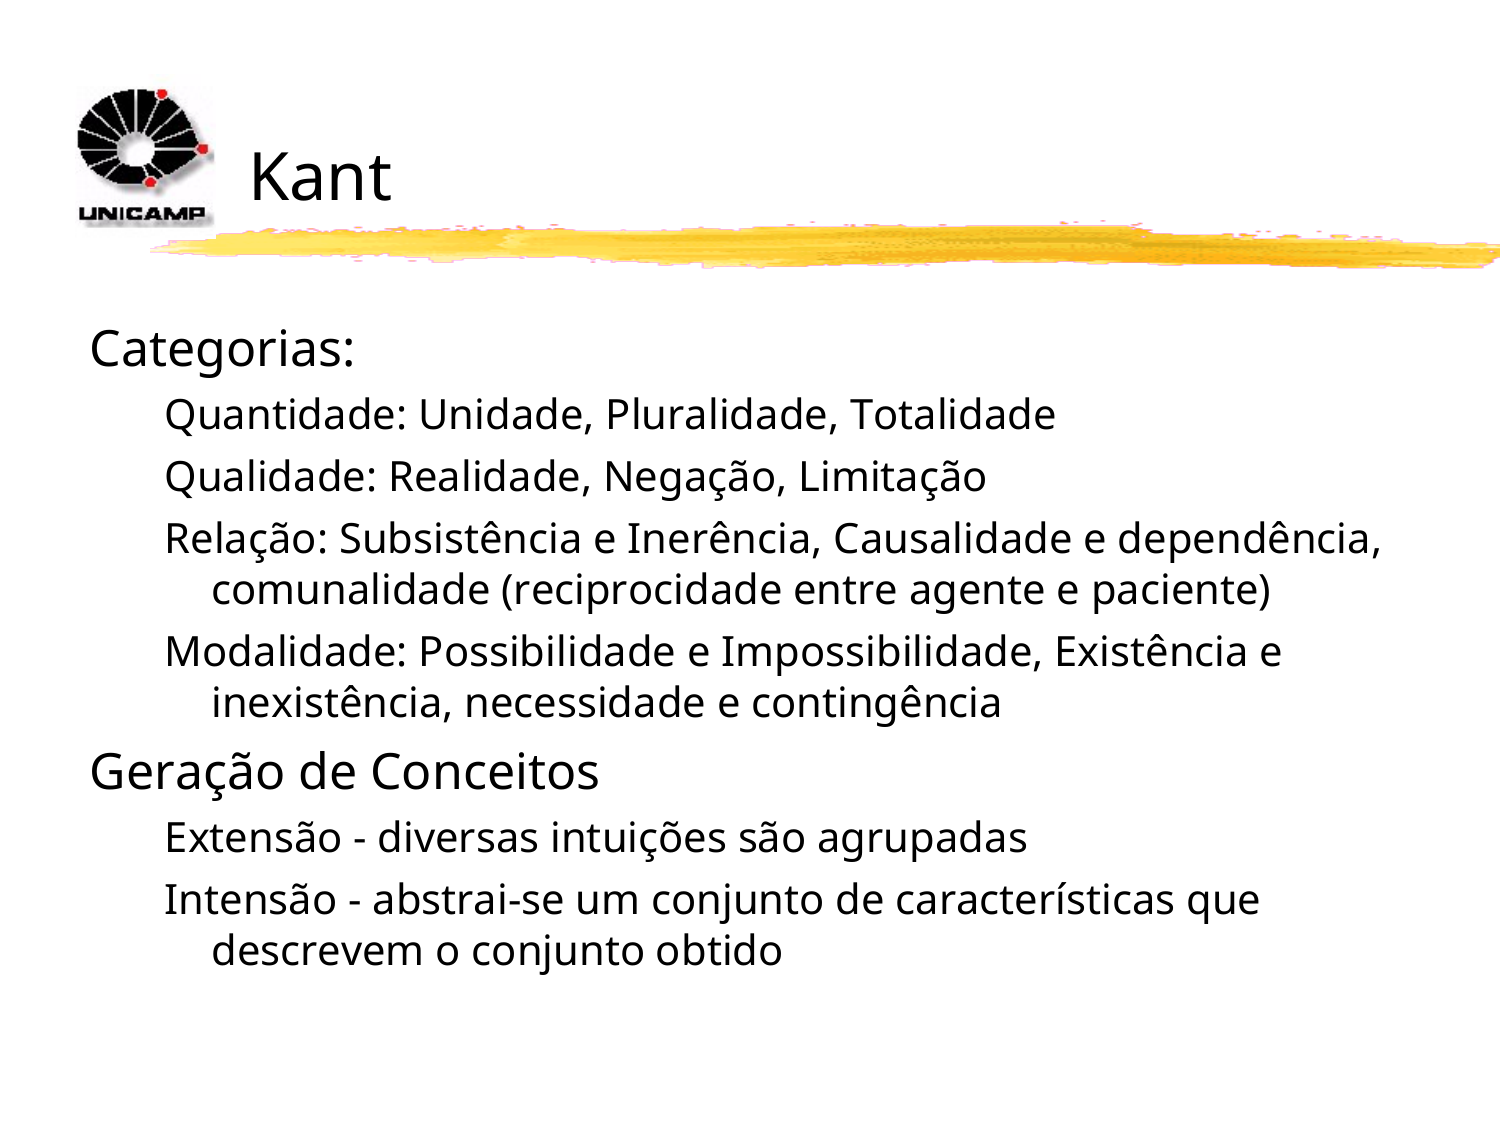

# Kant
Categorias:
Quantidade: Unidade, Pluralidade, Totalidade
Qualidade: Realidade, Negação, Limitação
Relação: Subsistência e Inerência, Causalidade e dependência, comunalidade (reciprocidade entre agente e paciente)
Modalidade: Possibilidade e Impossibilidade, Existência e inexistência, necessidade e contingência
Geração de Conceitos
Extensão - diversas intuições são agrupadas
Intensão - abstrai-se um conjunto de características que descrevem o conjunto obtido